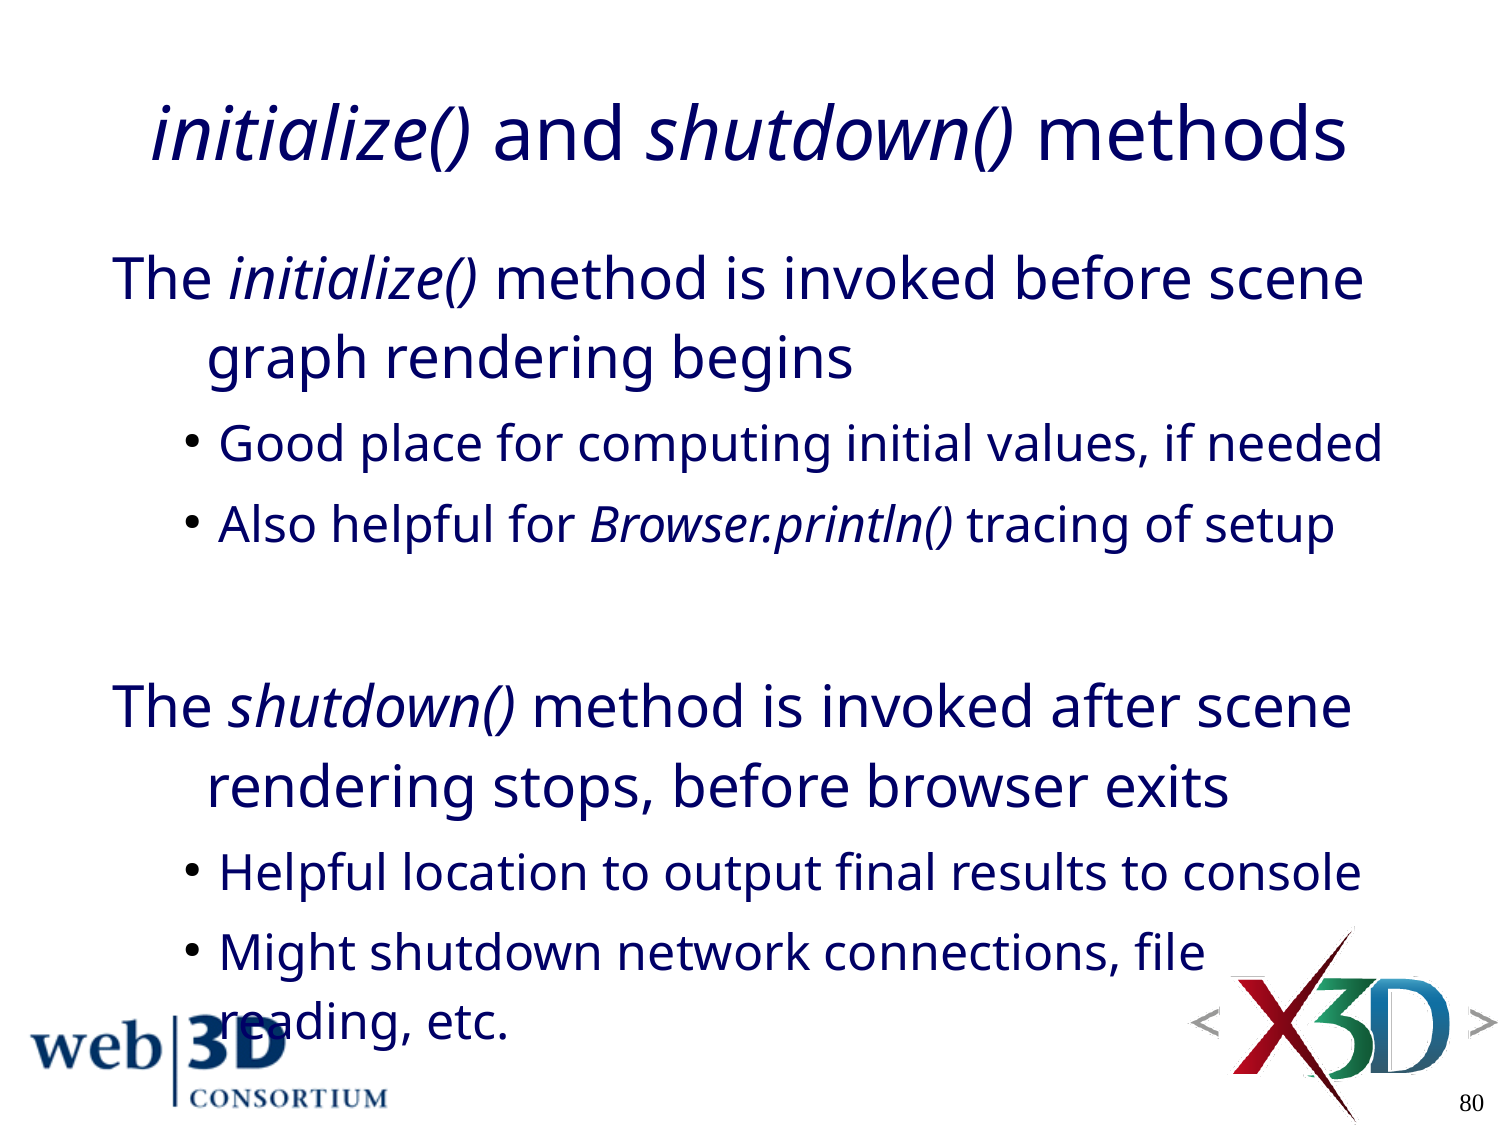

# initialize() and shutdown() methods
The initialize() method is invoked before scene 	graph rendering begins
Good place for computing initial values, if needed
Also helpful for Browser.println() tracing of setup
The shutdown() method is invoked after scene 	rendering stops, before browser exits
Helpful location to output final results to console
Might shutdown network connections, file reading, etc.